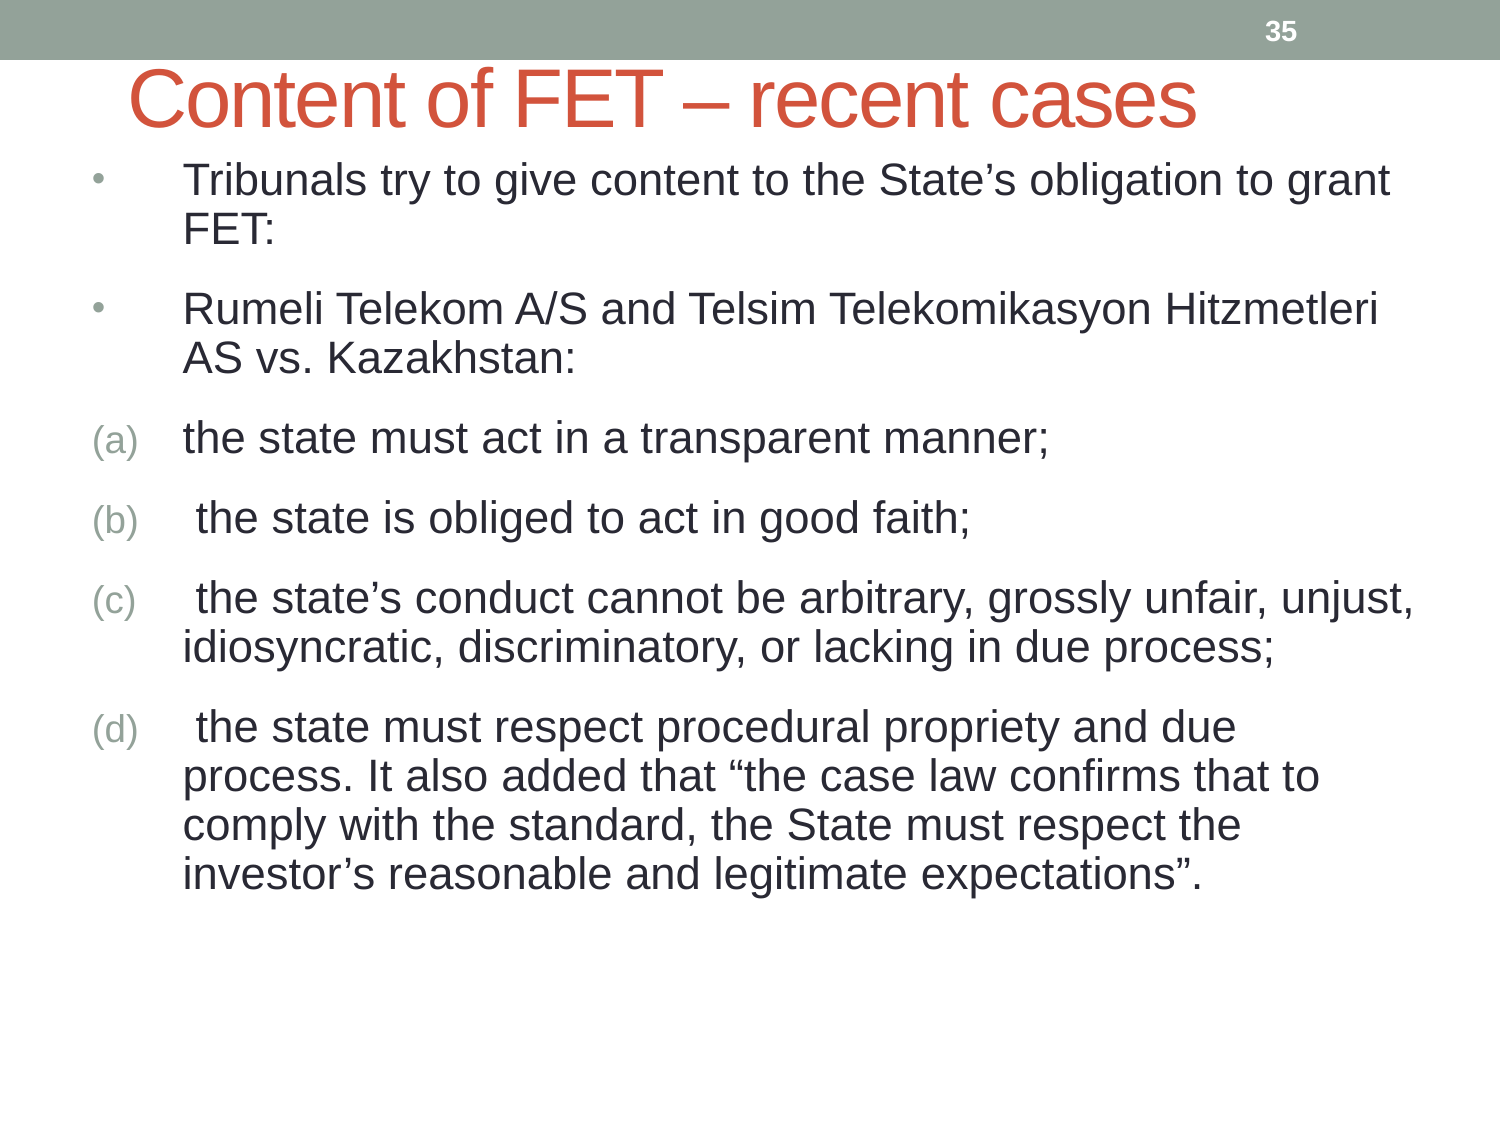

# Content of FET – recent cases
Tribunals try to give content to the State’s obligation to grant FET:
Rumeli Telekom A/S and Telsim Telekomikasyon Hitzmetleri AS vs. Kazakhstan:
the state must act in a transparent manner;
 the state is obliged to act in good faith;
 the state’s conduct cannot be arbitrary, grossly unfair, unjust, idiosyncratic, discriminatory, or lacking in due process;
 the state must respect procedural propriety and due process. It also added that “the case law confirms that to comply with the standard, the State must respect the investor’s reasonable and legitimate expectations”.